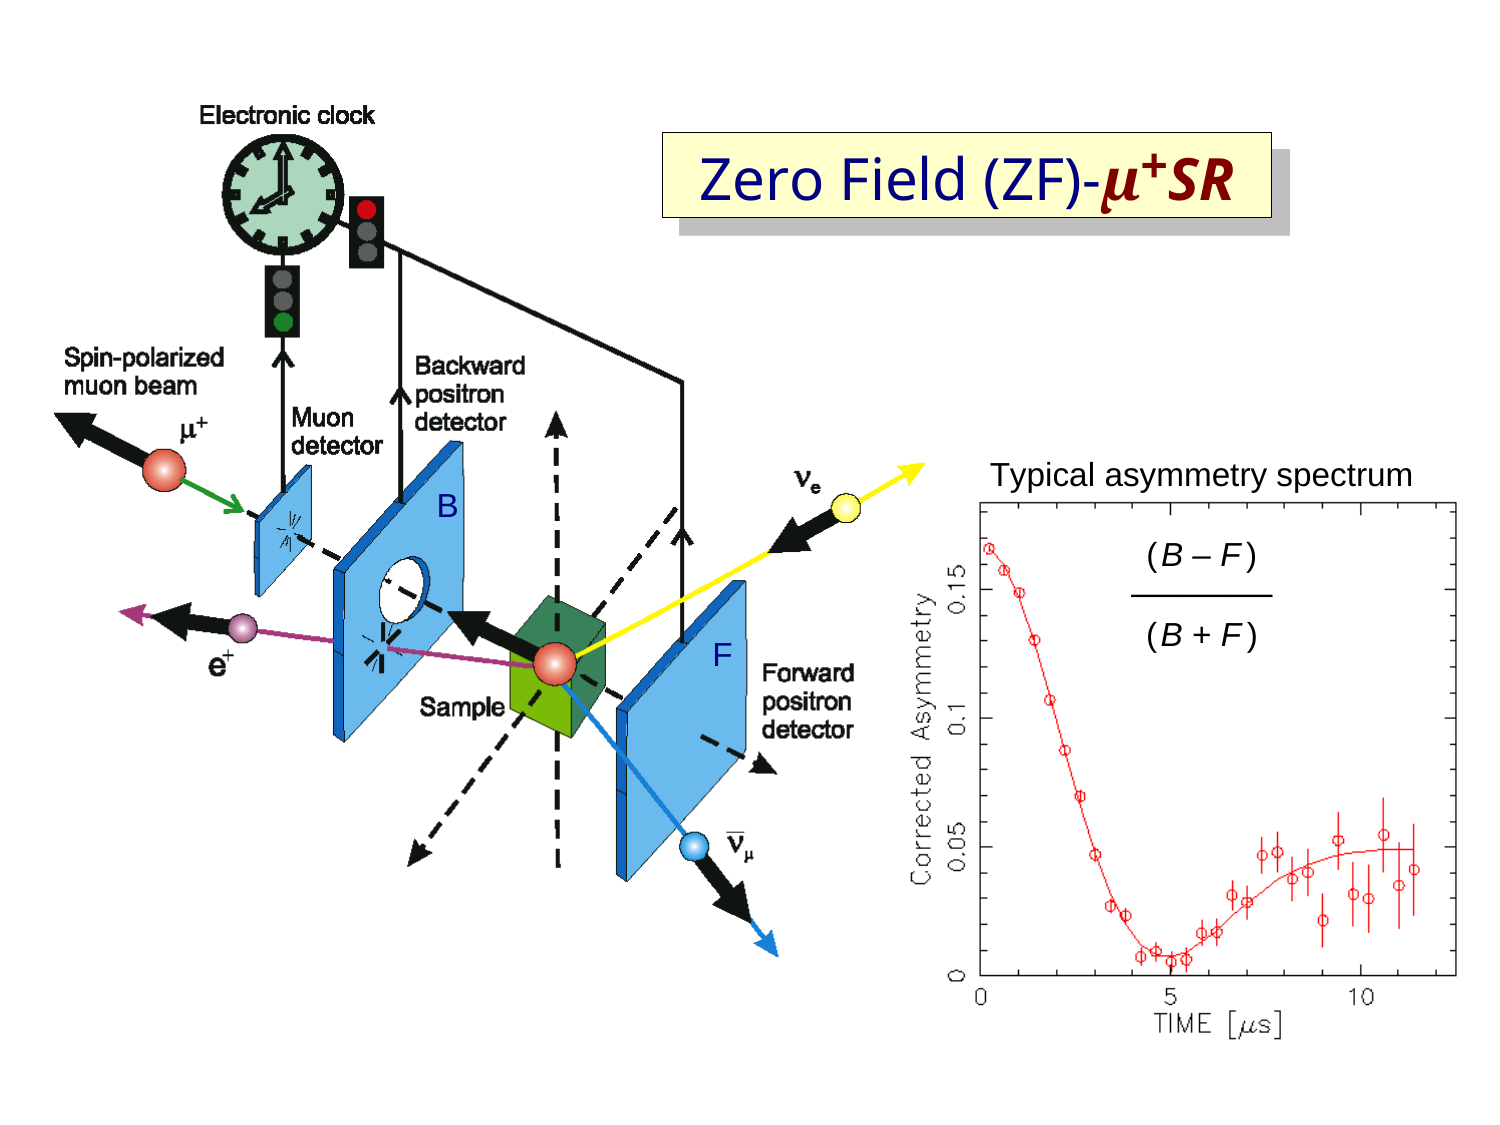

Zero Field (ZF)-µ+SR
Typical asymmetry spectrum
( B – F )
──────
( B + F )
B
F